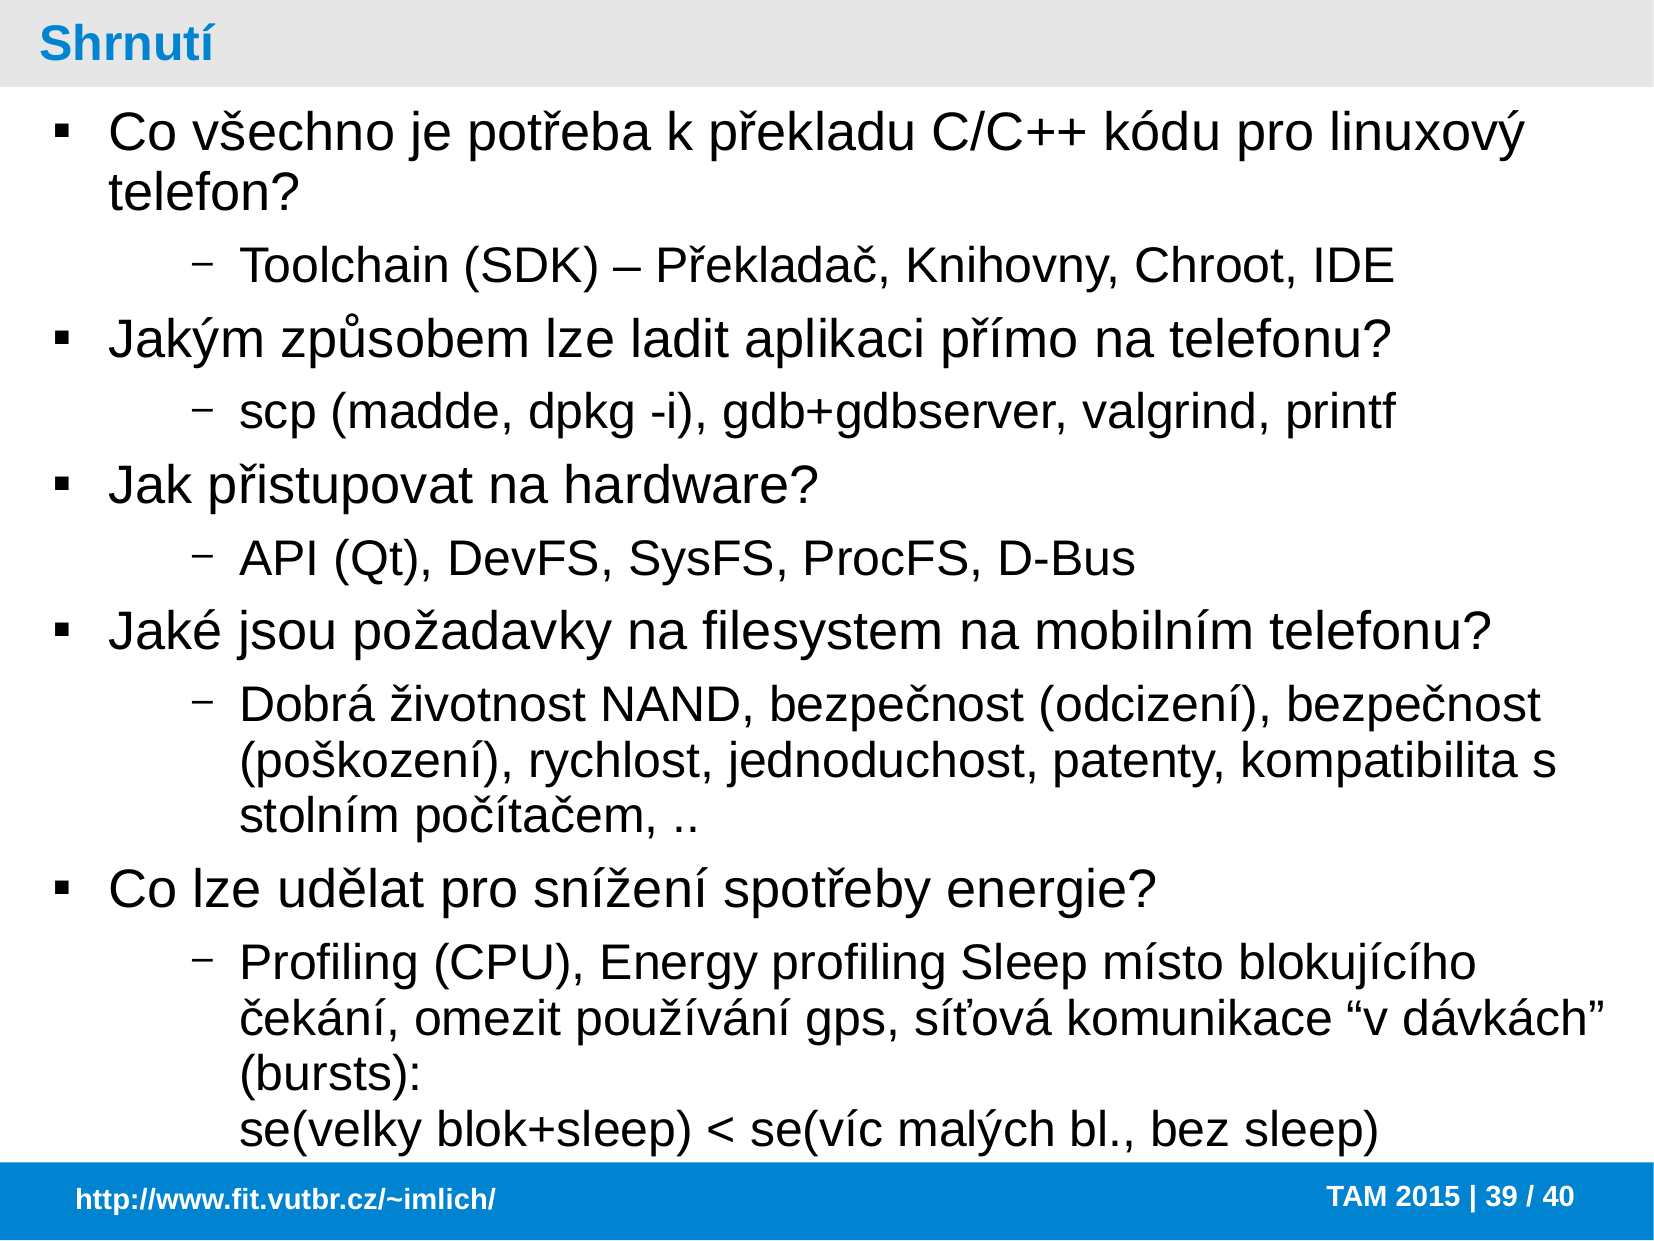

# Shrnutí
Co všechno je potřeba k překladu C/C++ kódu pro linuxový telefon?
Toolchain (SDK) – Překladač, Knihovny, Chroot, IDE
Jakým způsobem lze ladit aplikaci přímo na telefonu?
scp (madde, dpkg -i), gdb+gdbserver, valgrind, printf
Jak přistupovat na hardware?
API (Qt), DevFS, SysFS, ProcFS, D-Bus
Jaké jsou požadavky na filesystem na mobilním telefonu?
Dobrá životnost NAND, bezpečnost (odcizení), bezpečnost (poškození), rychlost, jednoduchost, patenty, kompatibilita s stolním počítačem, ..
Co lze udělat pro snížení spotřeby energie?
Profiling (CPU), Energy profiling Sleep místo blokujícího čekání, omezit používání gps, síťová komunikace “v dávkách” (bursts):
se(velky blok+sleep) < se(víc malých bl., bez sleep)